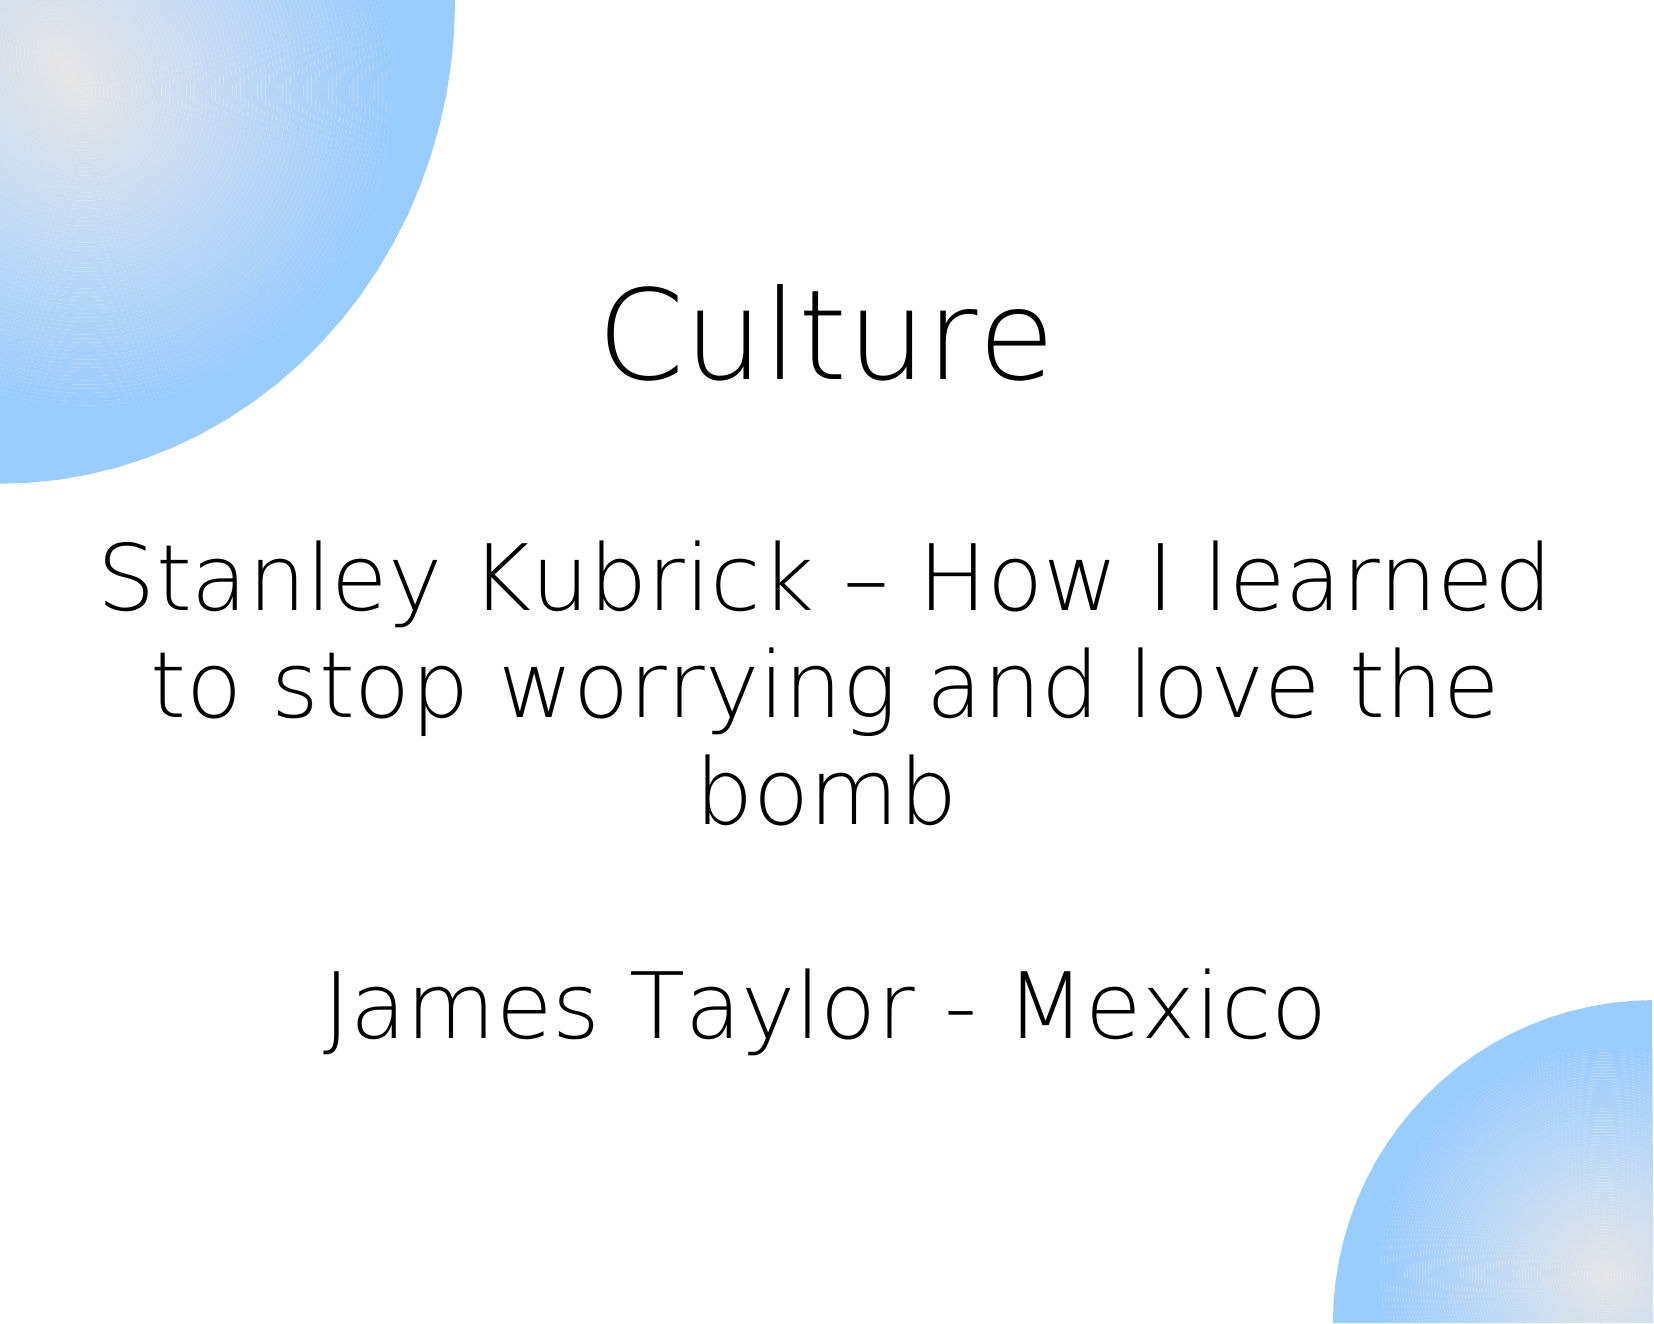

# Culture
Stanley Kubrick – How I learned to stop worrying and love the bomb
James Taylor - Mexico